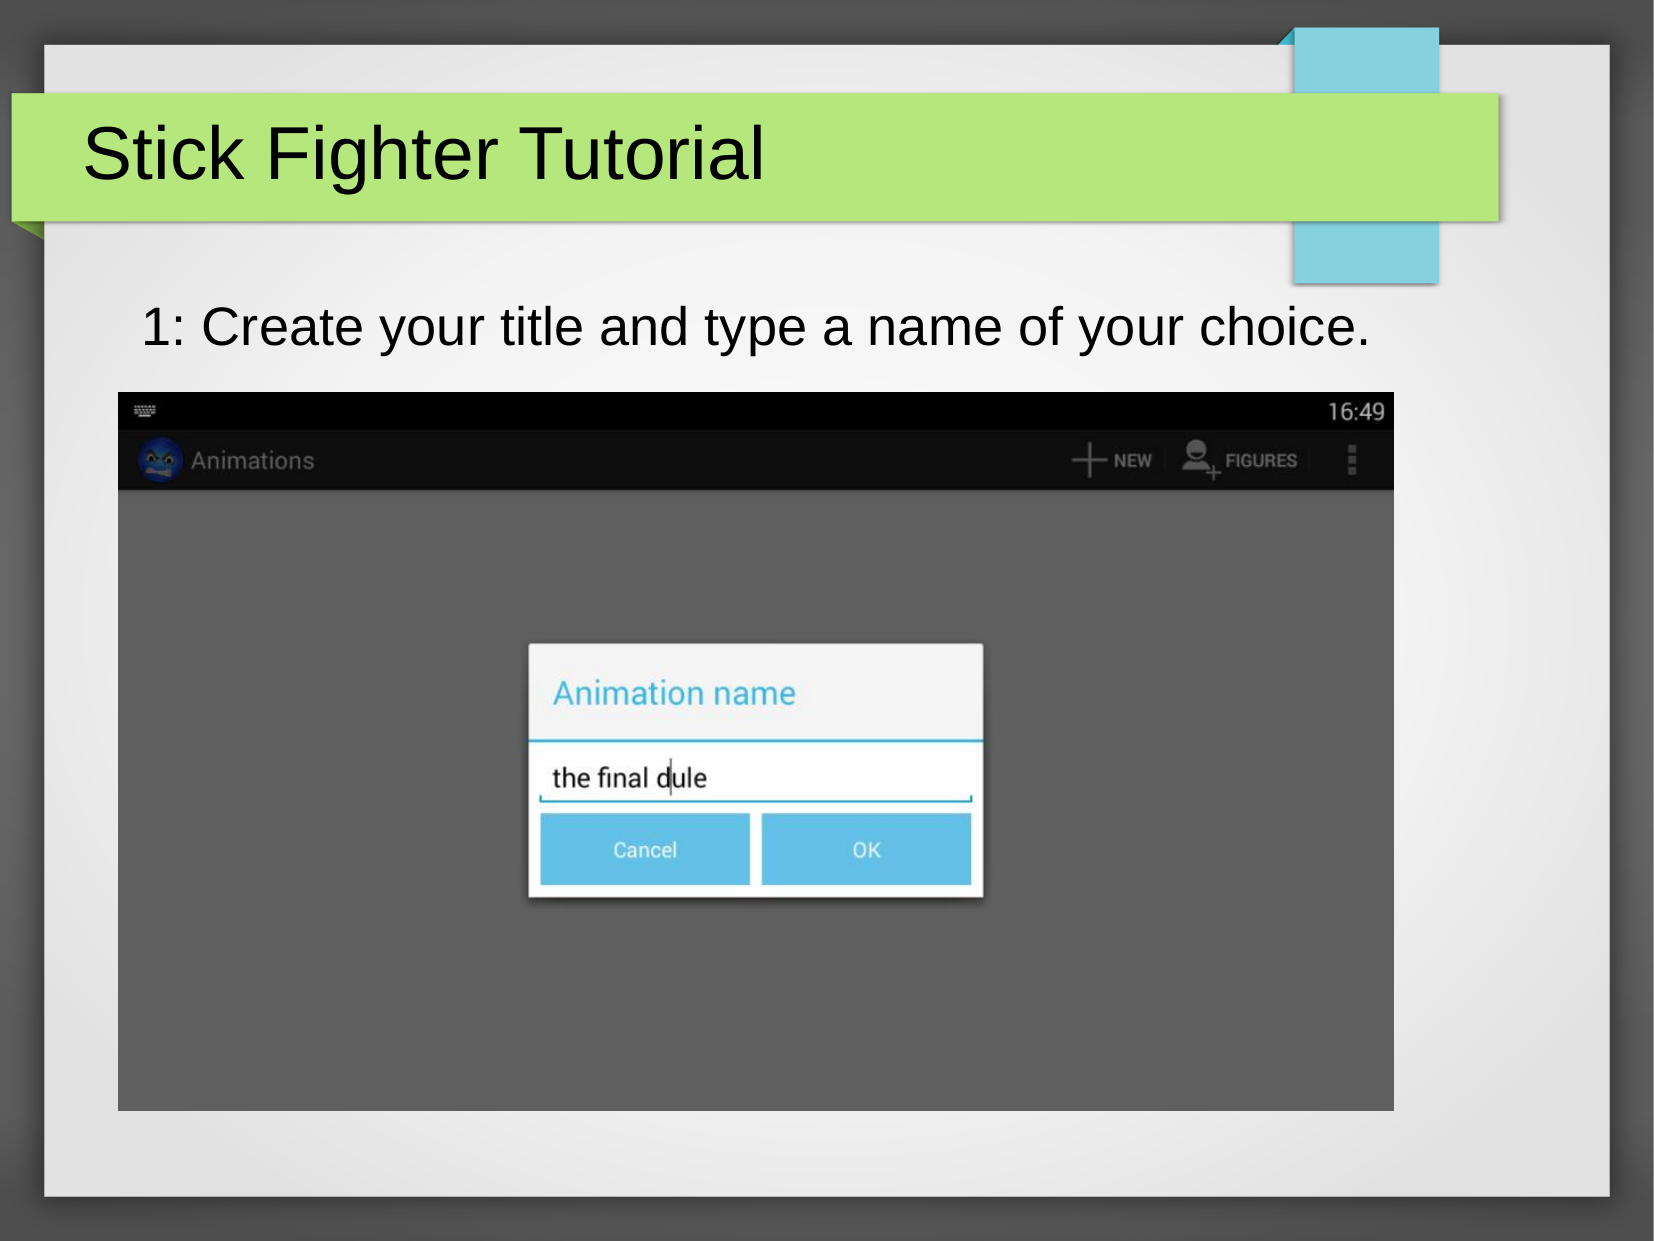

# Stick Fighter Tutorial
1: Create your title and type a name of your choice.
.